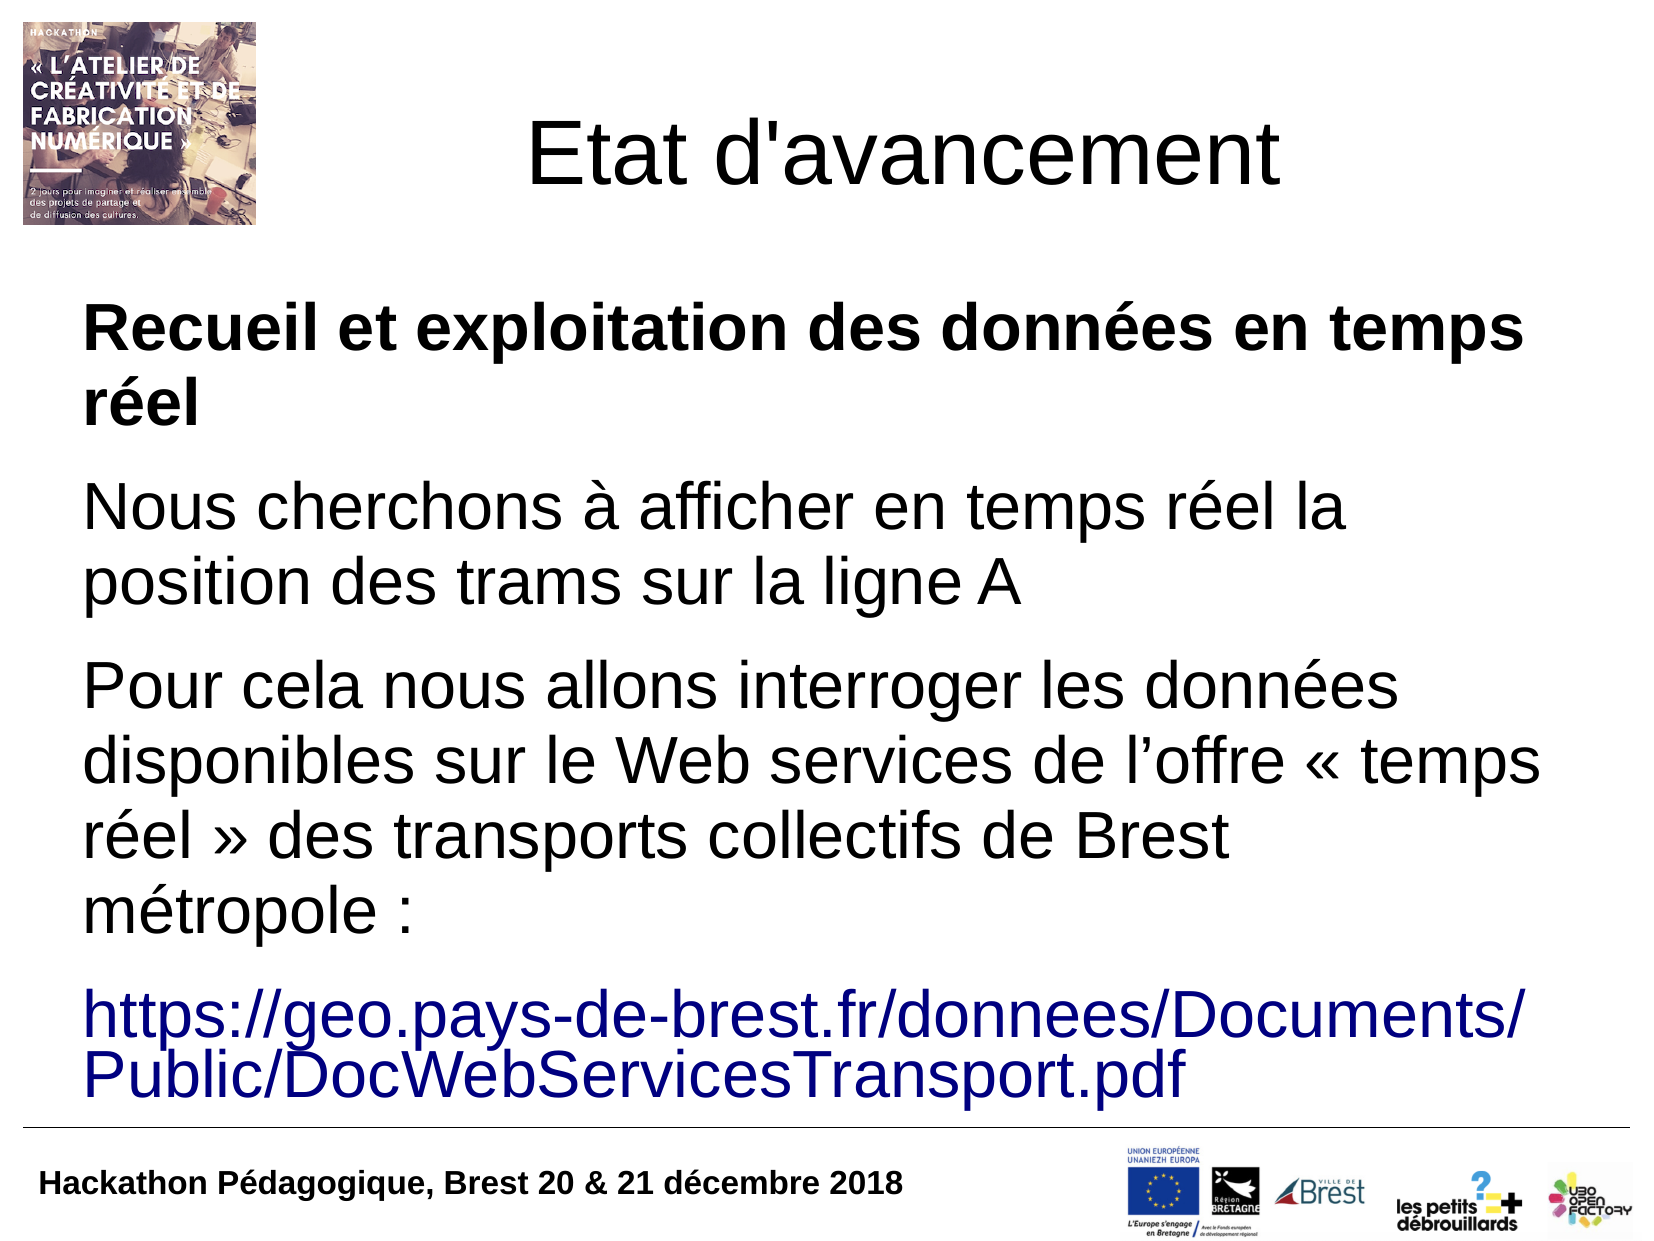

# Etat d'avancement
Recueil et exploitation des données en temps réel
Nous cherchons à afficher en temps réel la position des trams sur la ligne A
Pour cela nous allons interroger les données disponibles sur le Web services de l’offre « temps réel » des transports collectifs de Brest métropole :
https://geo.pays-de-brest.fr/donnees/Documents/Public/DocWebServicesTransport.pdf
Hackathon Pédagogique, Brest 20 & 21 décembre 2018